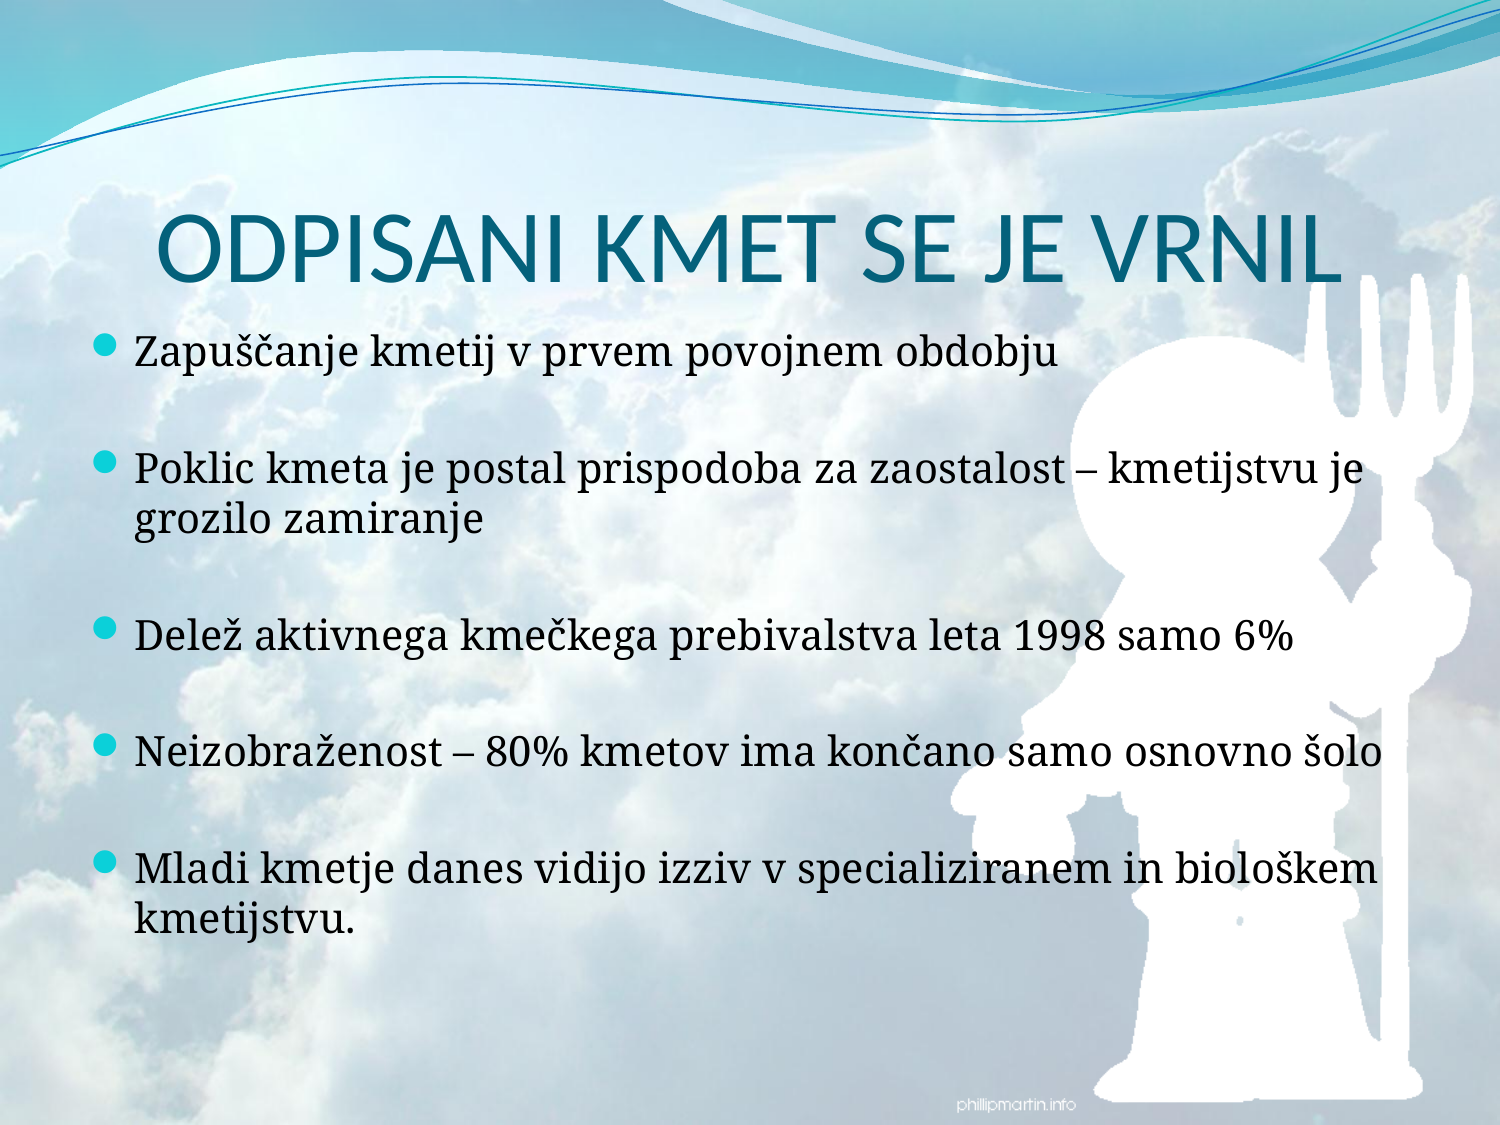

# ODPISANI KMET SE JE VRNIL
Zapuščanje kmetij v prvem povojnem obdobju
Poklic kmeta je postal prispodoba za zaostalost – kmetijstvu je grozilo zamiranje
Delež aktivnega kmečkega prebivalstva leta 1998 samo 6%
Neizobraženost – 80% kmetov ima končano samo osnovno šolo
Mladi kmetje danes vidijo izziv v specializiranem in biološkem kmetijstvu.